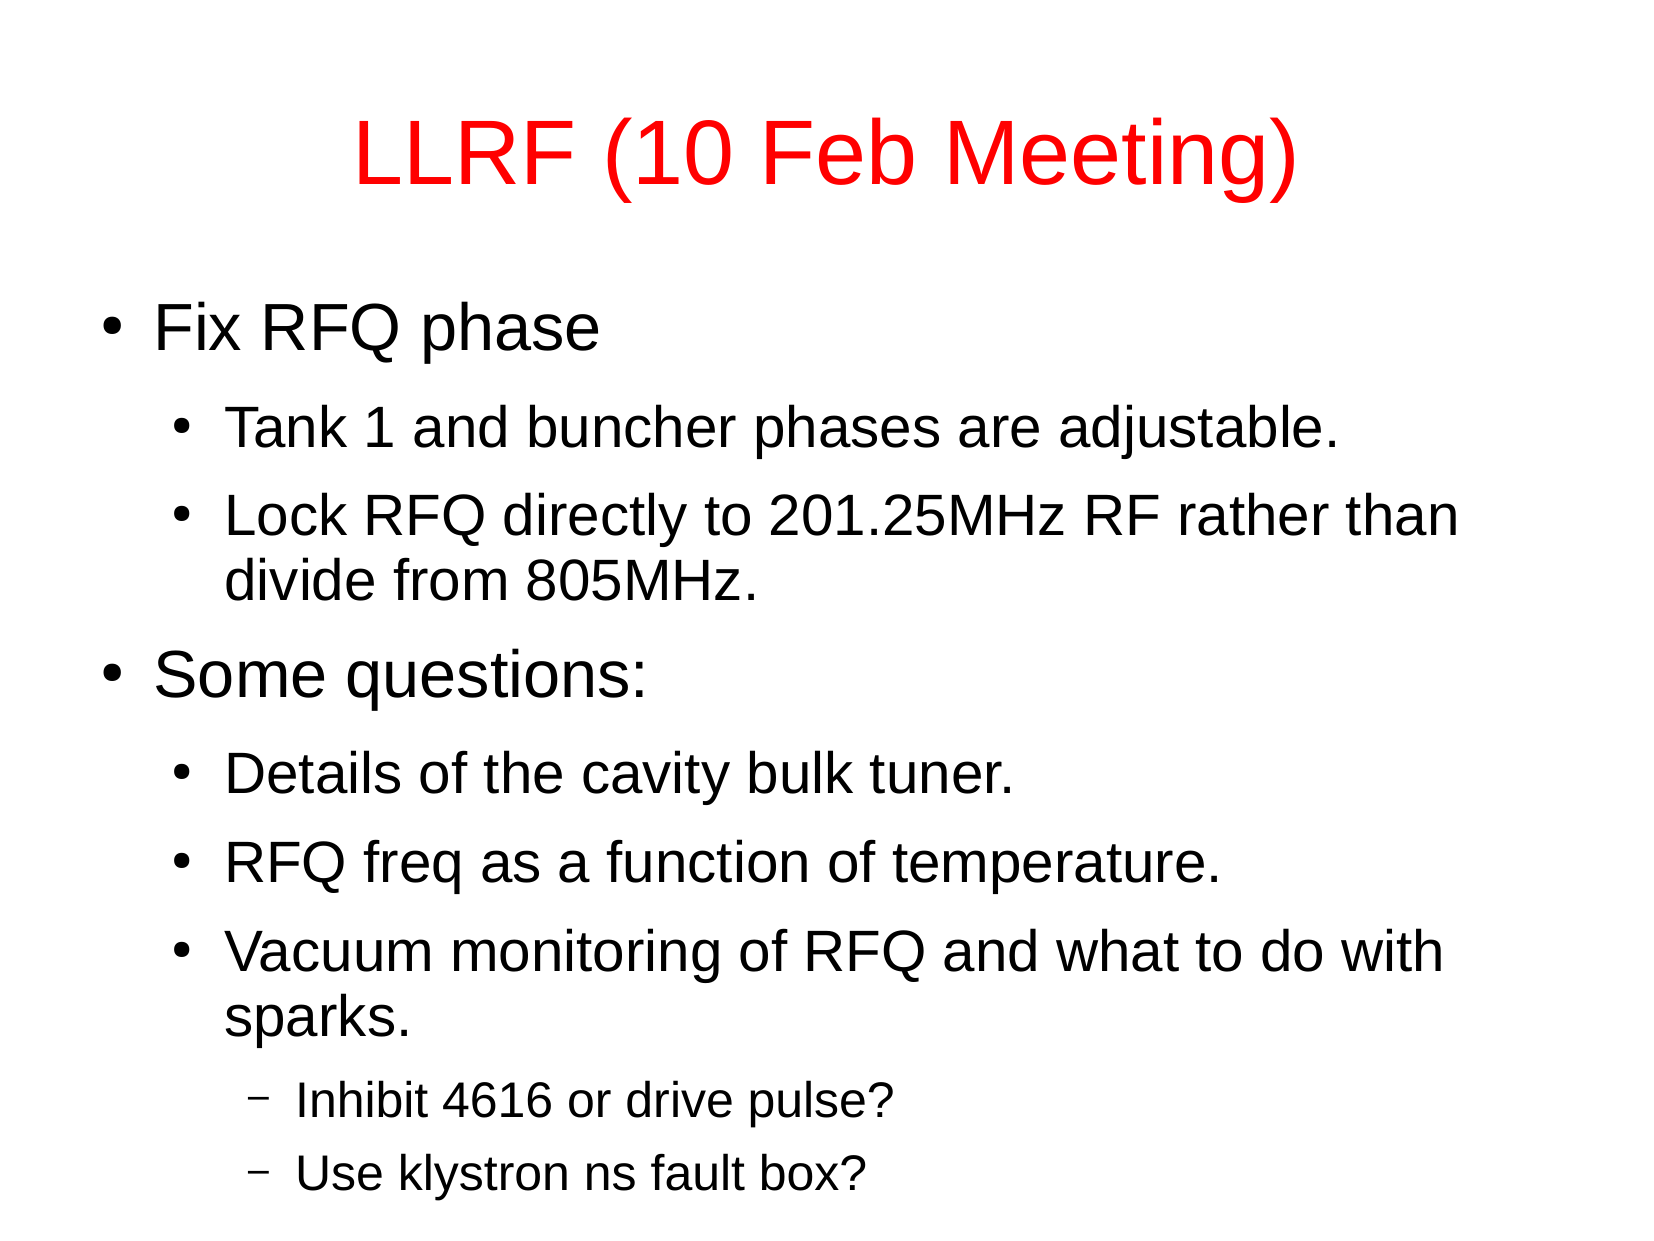

# LLRF (10 Feb Meeting)
Fix RFQ phase
Tank 1 and buncher phases are adjustable.
Lock RFQ directly to 201.25MHz RF rather than divide from 805MHz.
Some questions:
Details of the cavity bulk tuner.
RFQ freq as a function of temperature.
Vacuum monitoring of RFQ and what to do with sparks.
Inhibit 4616 or drive pulse?
Use klystron ns fault box?